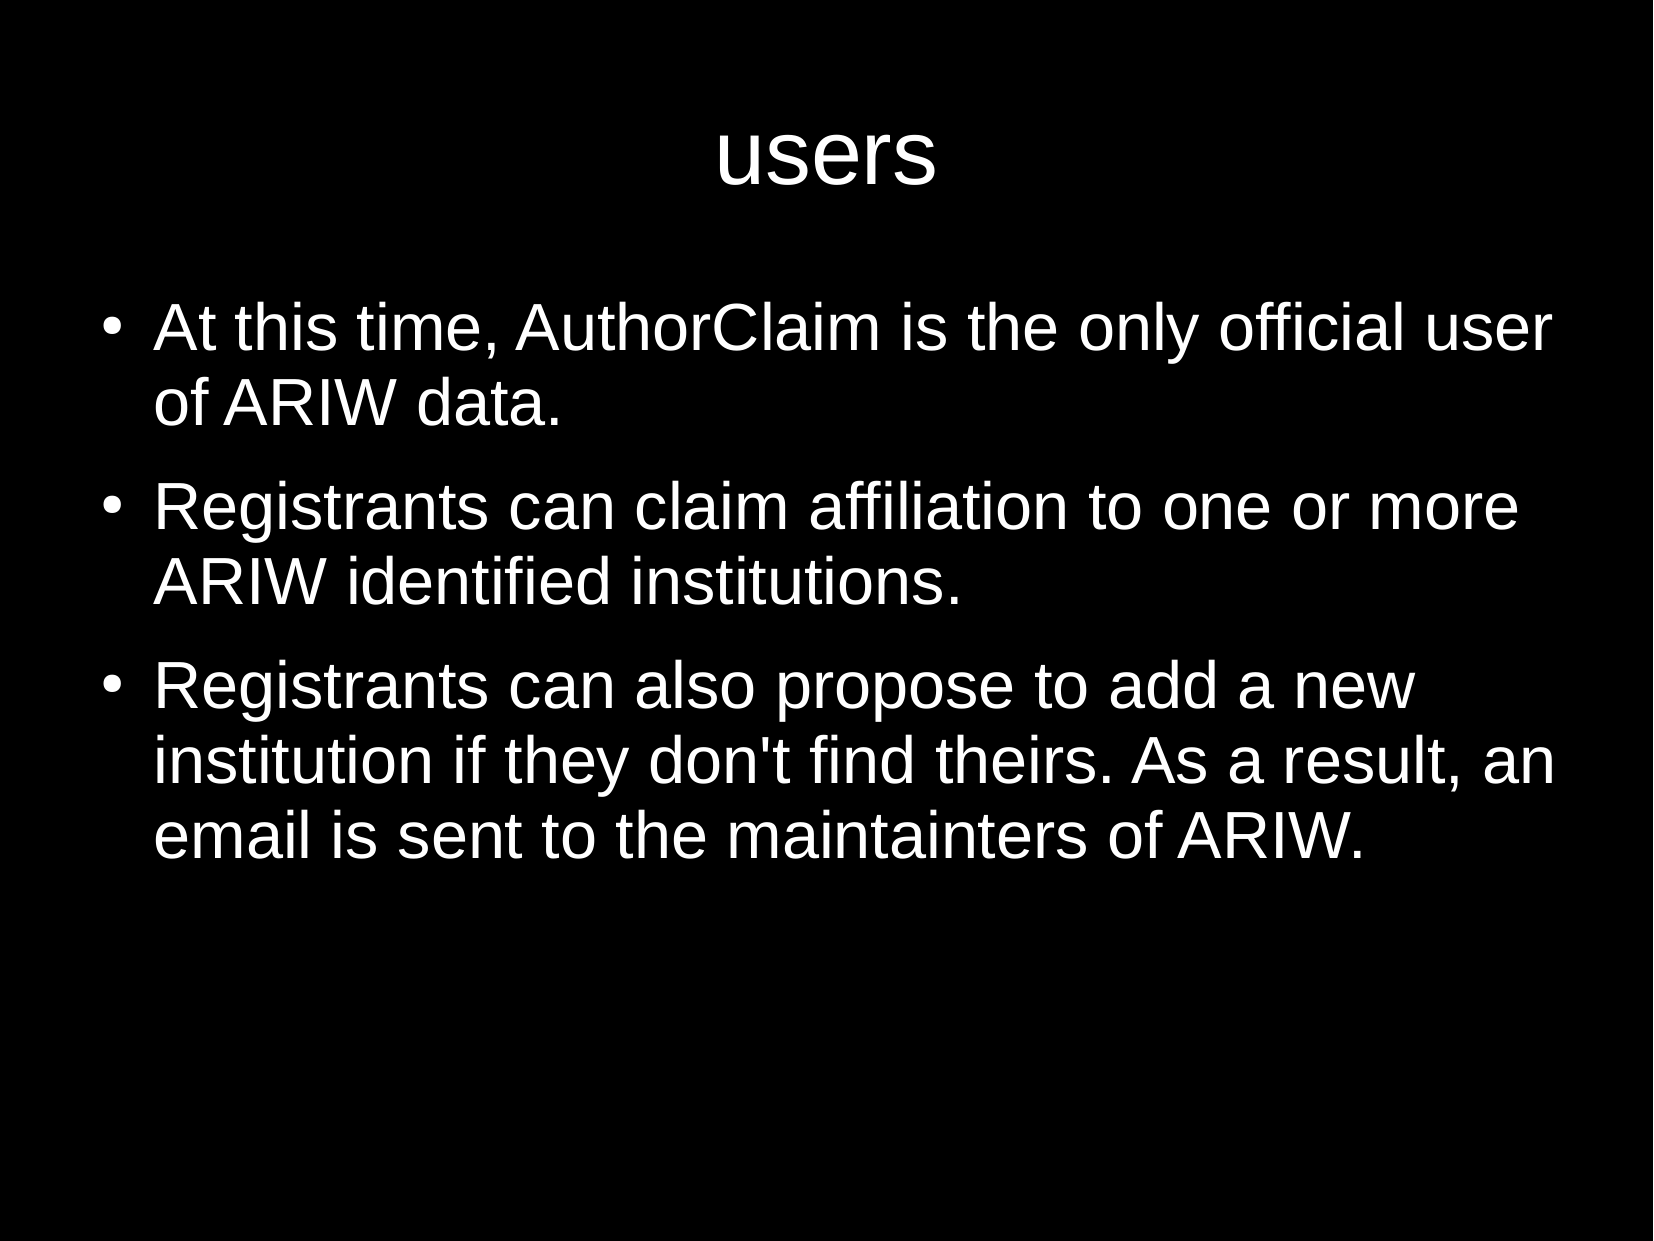

# users
At this time, AuthorClaim is the only official user of ARIW data.
Registrants can claim affiliation to one or more ARIW identified institutions.
Registrants can also propose to add a new institution if they don't find theirs. As a result, an email is sent to the maintainters of ARIW.